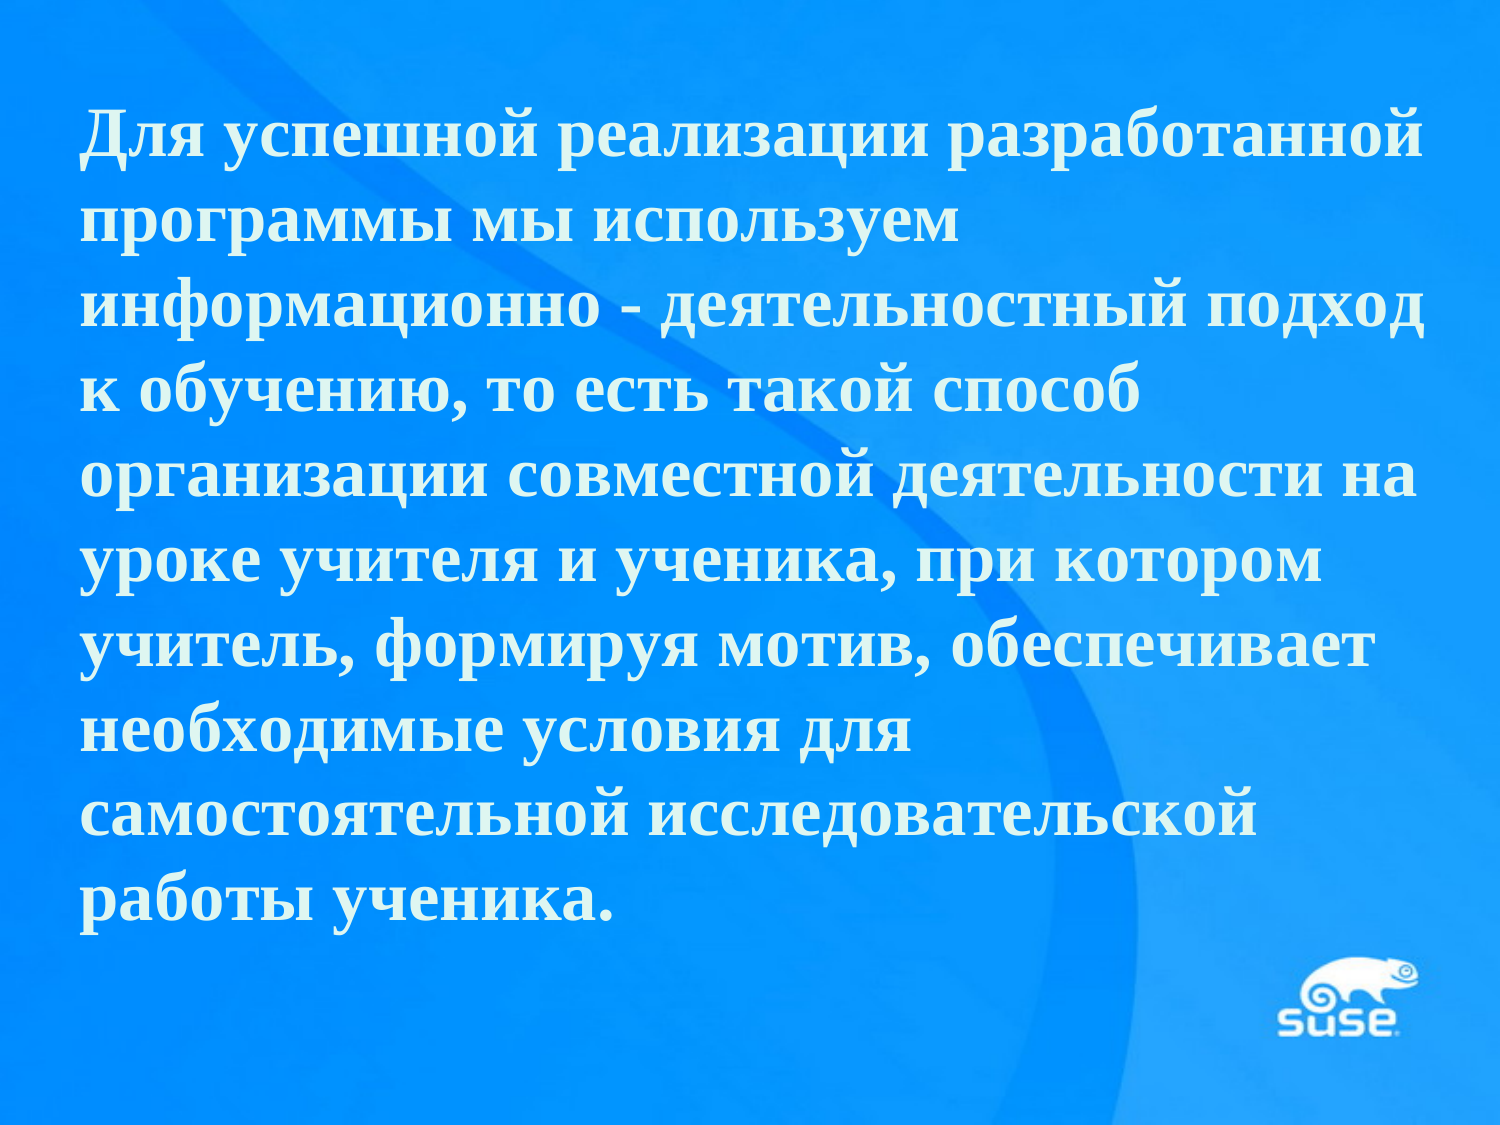

Для успешной реализации разработанной программы мы используем информационно - деятельностный подход к обучению, то есть такой способ организации совместной деятельности на уроке учителя и ученика, при котором учитель, формируя мотив, обеспечивает необходимые условия для самостоятельной исследовательской работы ученика.